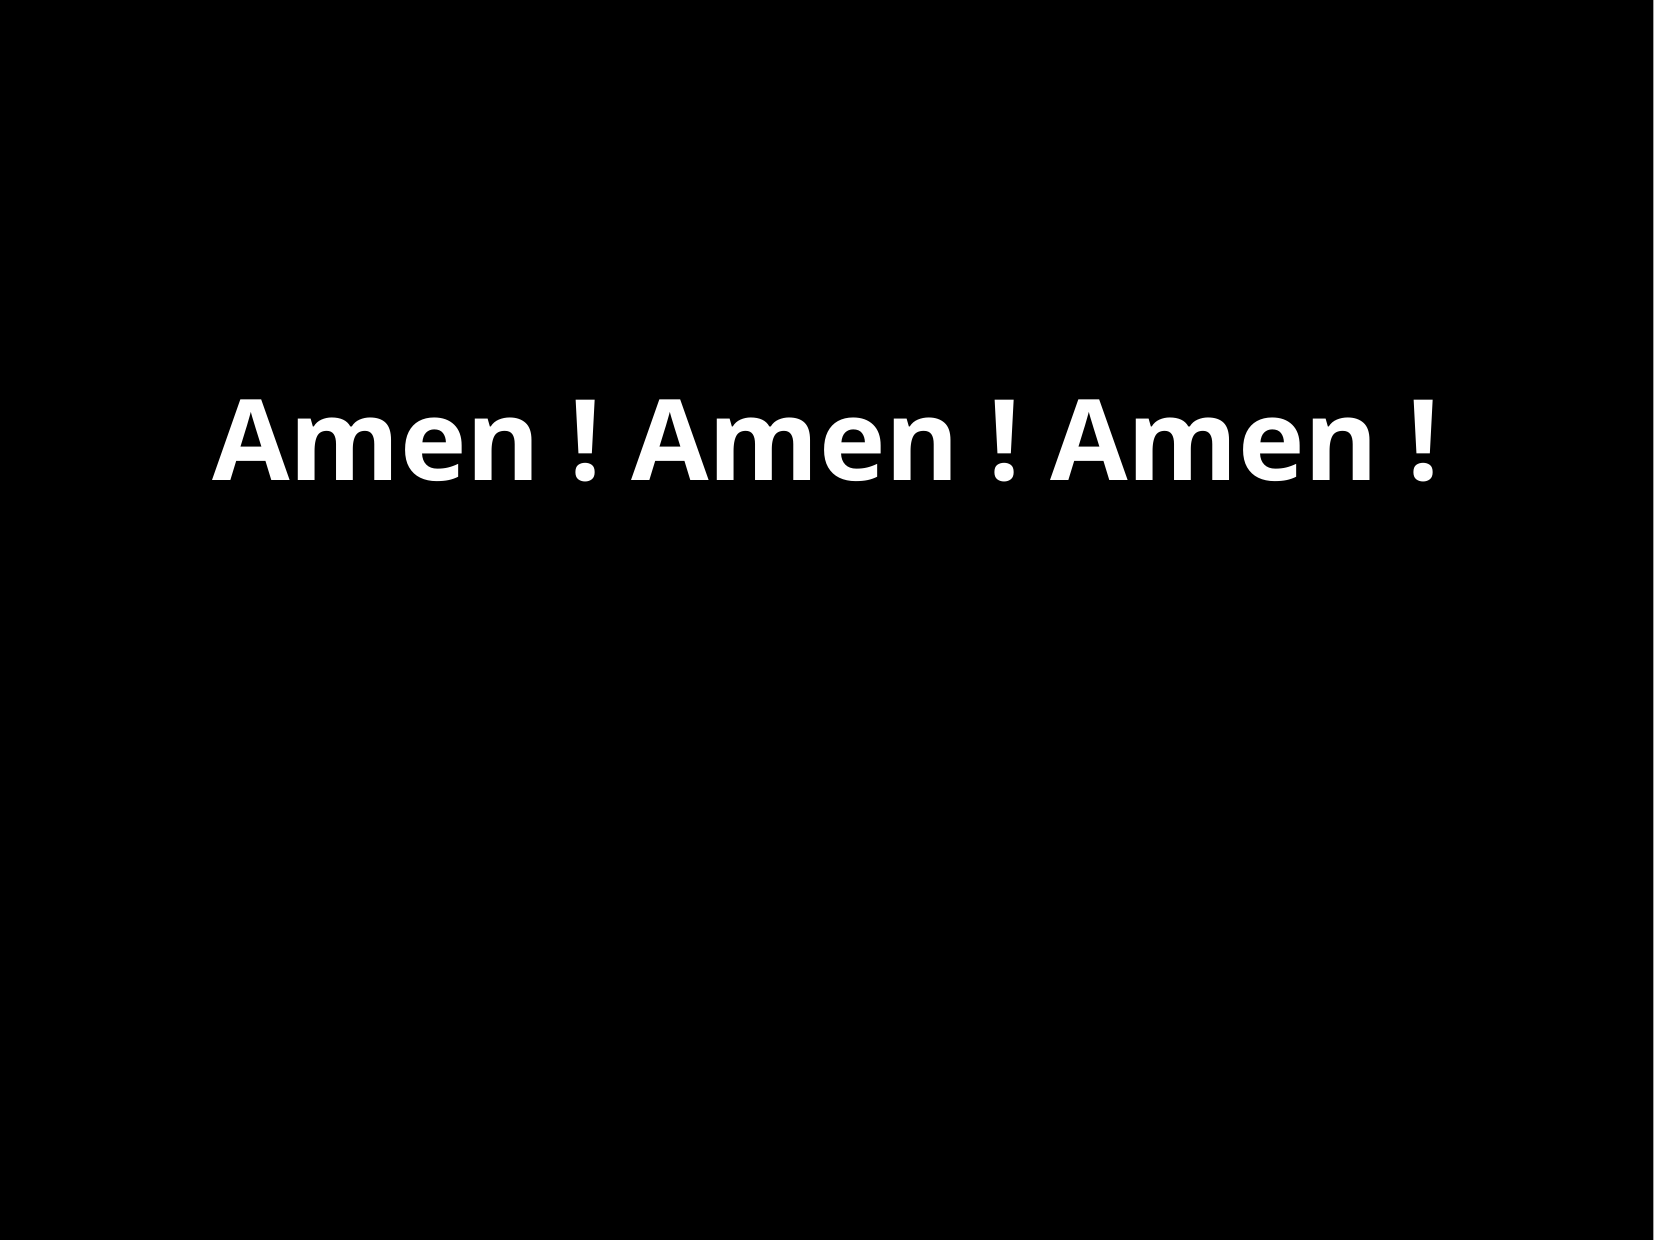

# Amen ! Amen ! Amen !